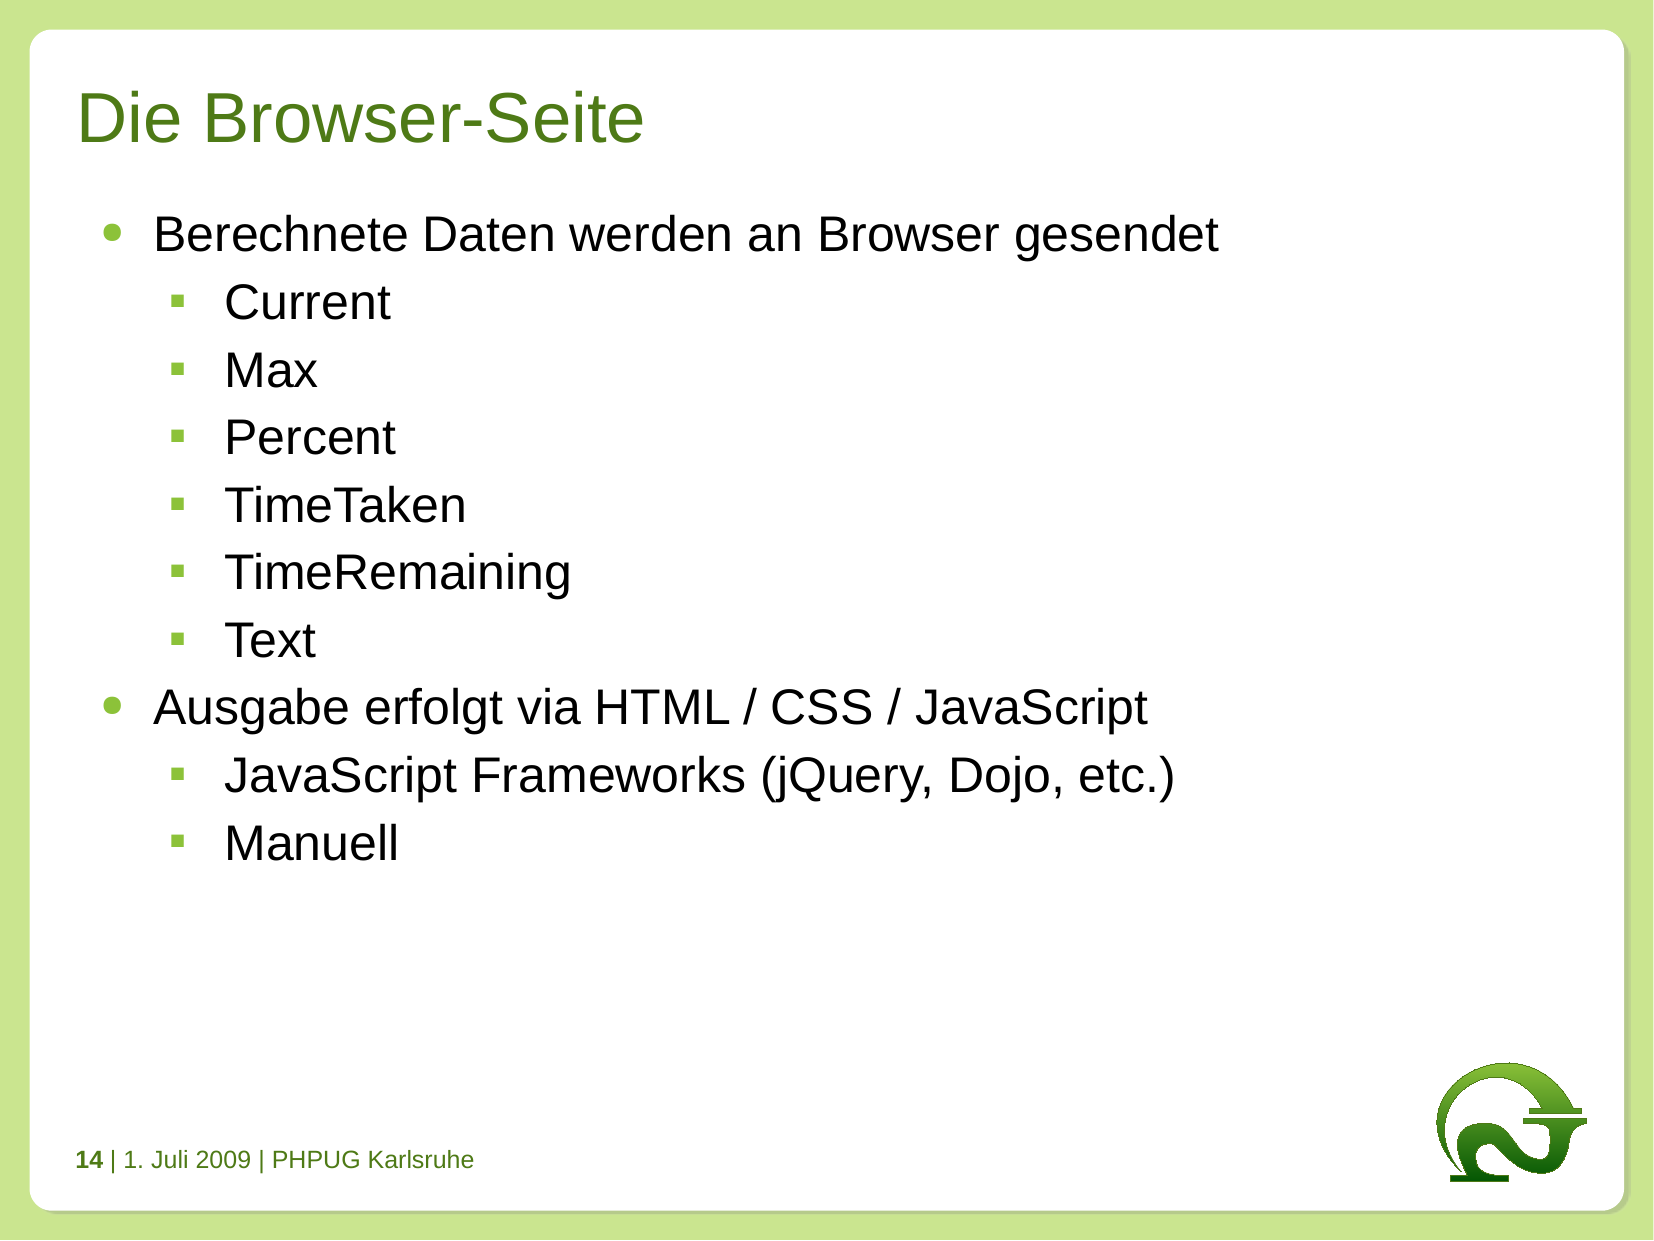

# Die Browser-Seite
Berechnete Daten werden an Browser gesendet
Current
Max
Percent
TimeTaken
TimeRemaining
Text
Ausgabe erfolgt via HTML / CSS / JavaScript
JavaScript Frameworks (jQuery, Dojo, etc.)
Manuell